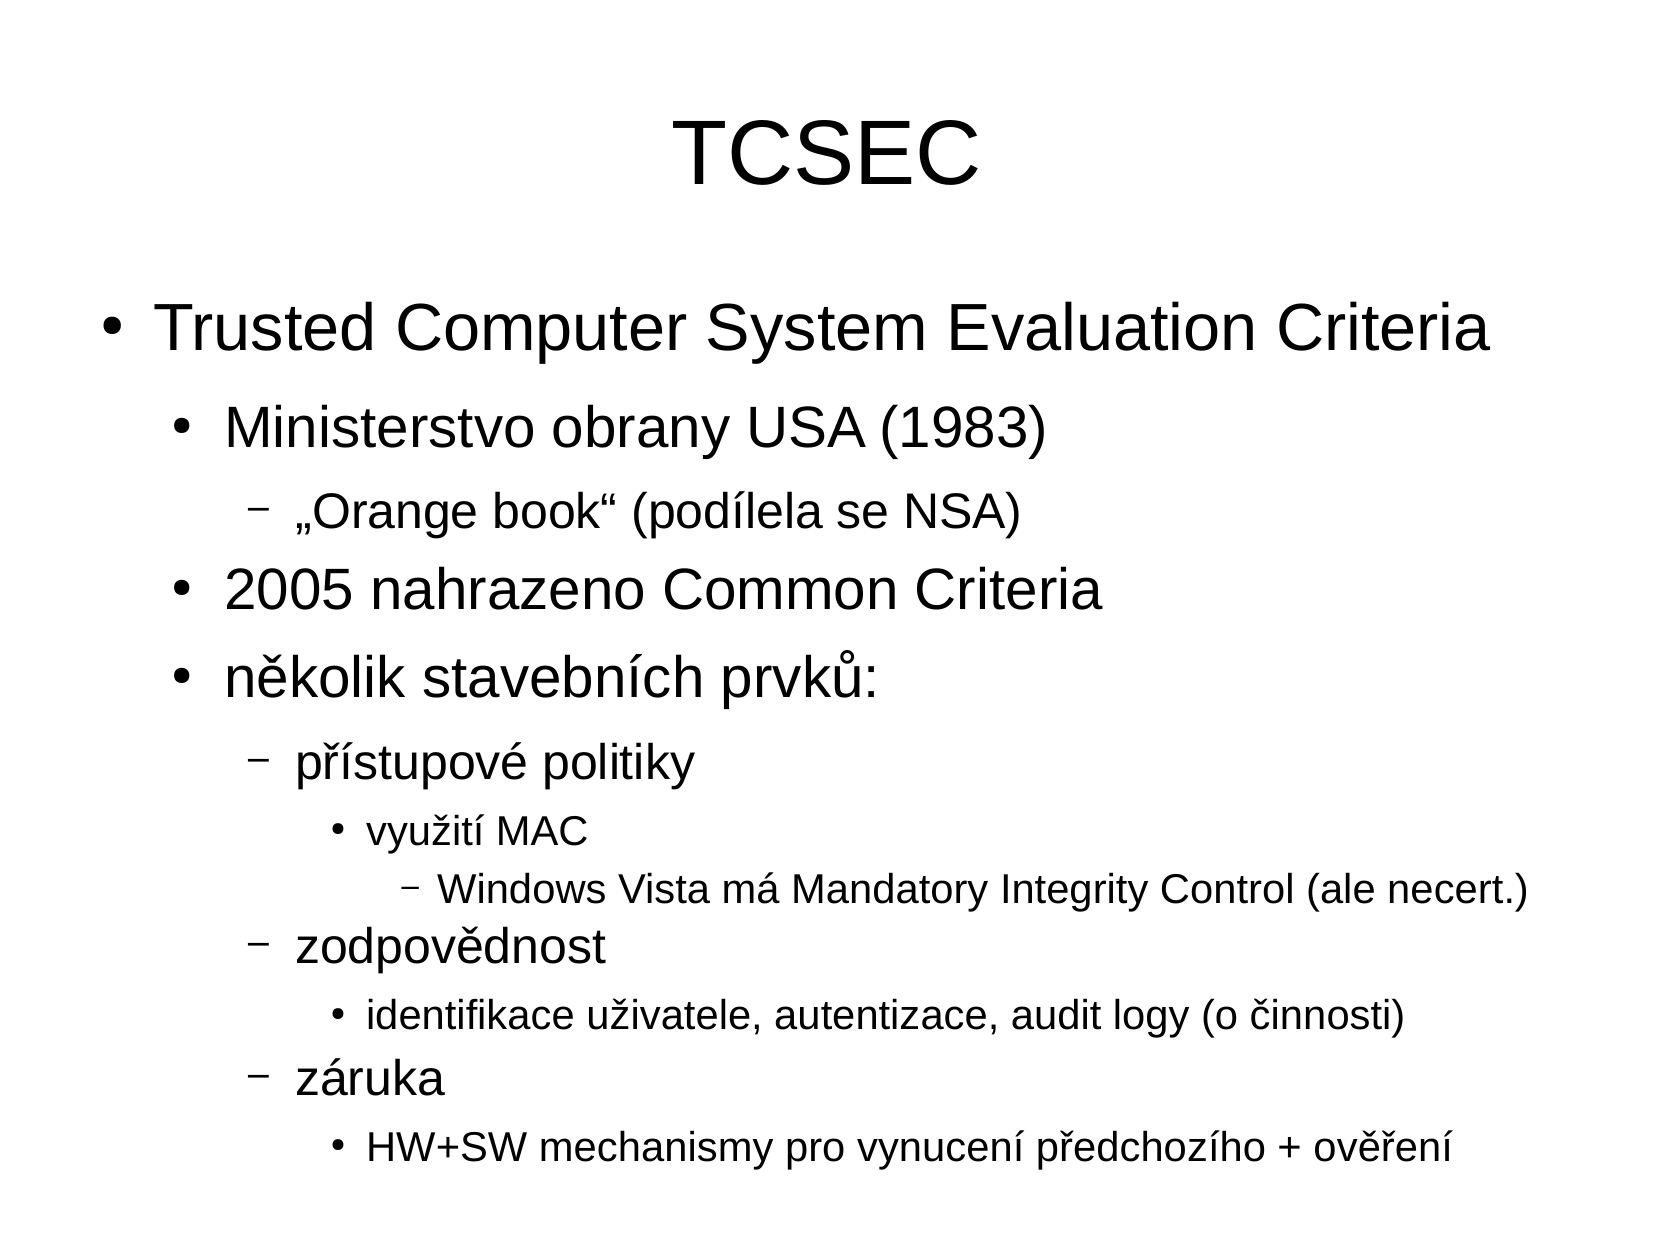

# TCSEC
Trusted Computer System Evaluation Criteria
Ministerstvo obrany USA (1983)
„Orange book“ (podílela se NSA)
2005 nahrazeno Common Criteria
několik stavebních prvků:
přístupové politiky
využití MAC
Windows Vista má Mandatory Integrity Control (ale necert.)
zodpovědnost
identifikace uživatele, autentizace, audit logy (o činnosti)
záruka
HW+SW mechanismy pro vynucení předchozího + ověření